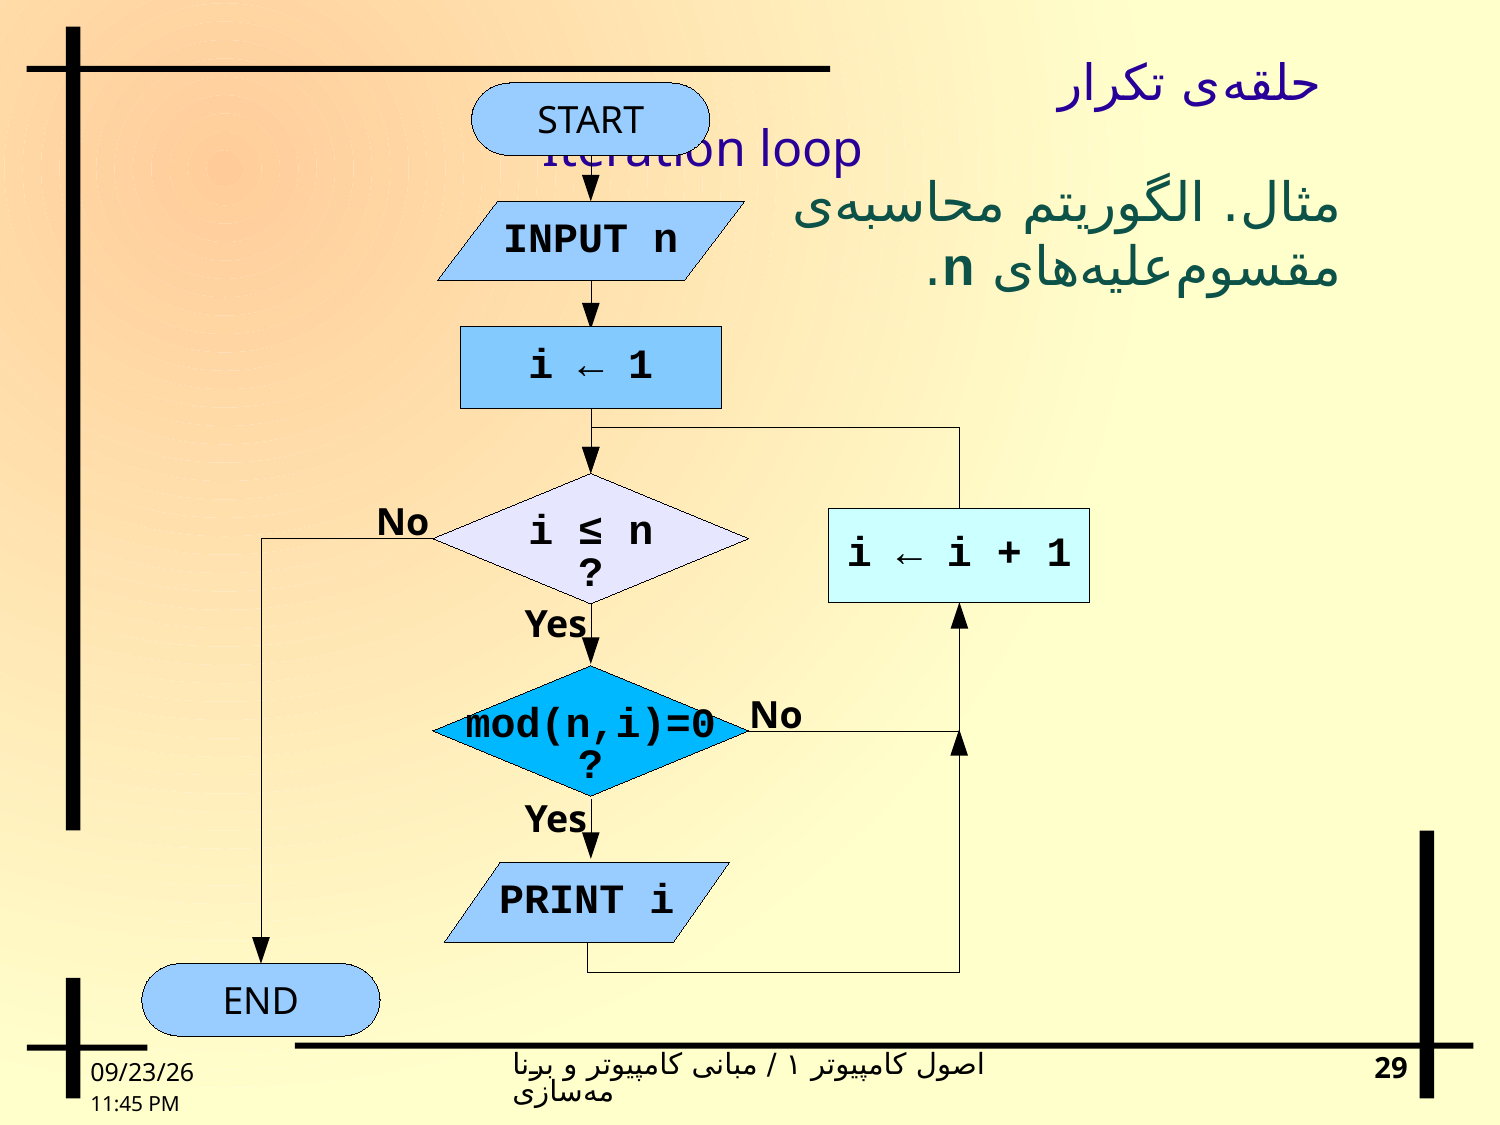

# حلقه‌ی تکرار Iteration loop
START
مثال. الگوریتم محاسبه‌ی مقسوم‌علیه‌های n.
INPUT n
i ← 1
i ≤ n
?
No
i ← i + 1
Yes
mod(n,i)=0
?
No
Yes
PRINT i
END
اصول کامپیوتر ۱ / مبانی کامپیوتر و برنامه‌سازی
29